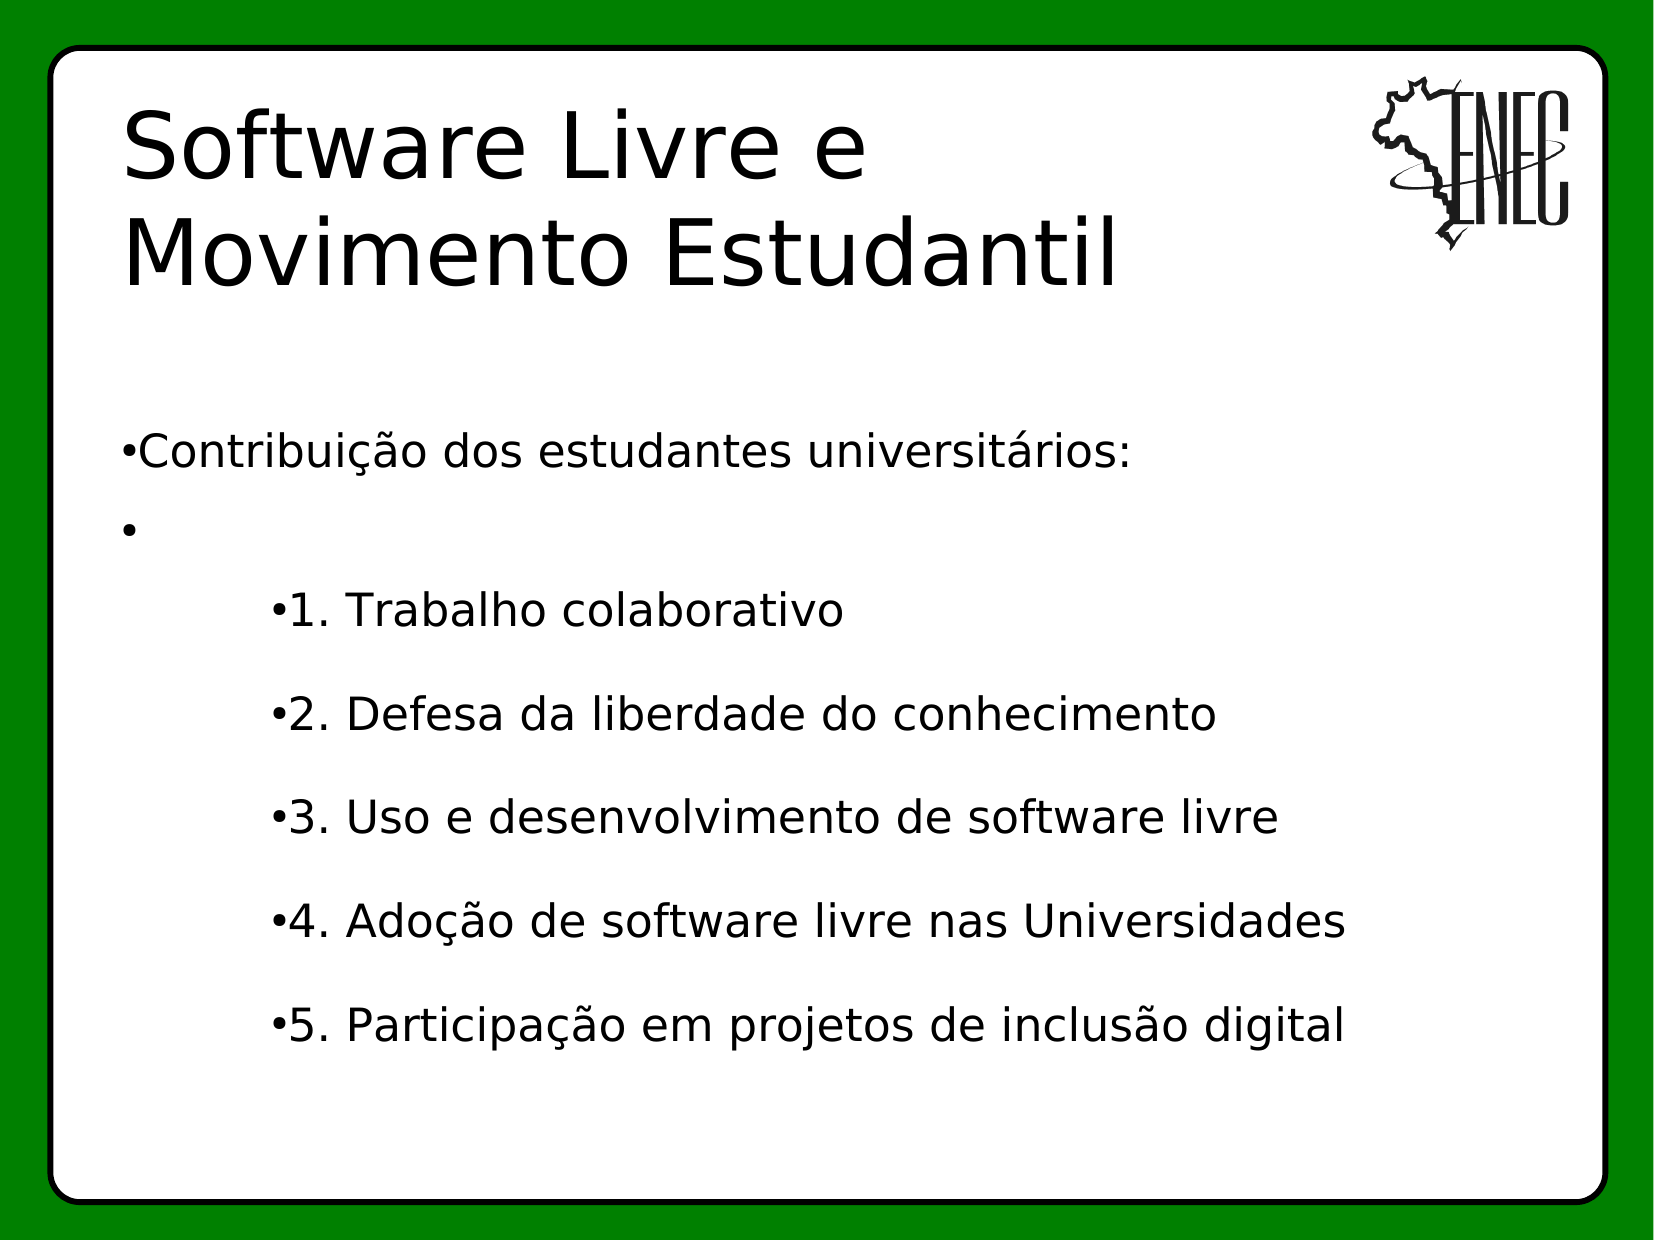

# Software Livre e Movimento Estudantil
Contribuição dos estudantes universitários:
1. Trabalho colaborativo
2. Defesa da liberdade do conhecimento
3. Uso e desenvolvimento de software livre
4. Adoção de software livre nas Universidades
5. Participação em projetos de inclusão digital